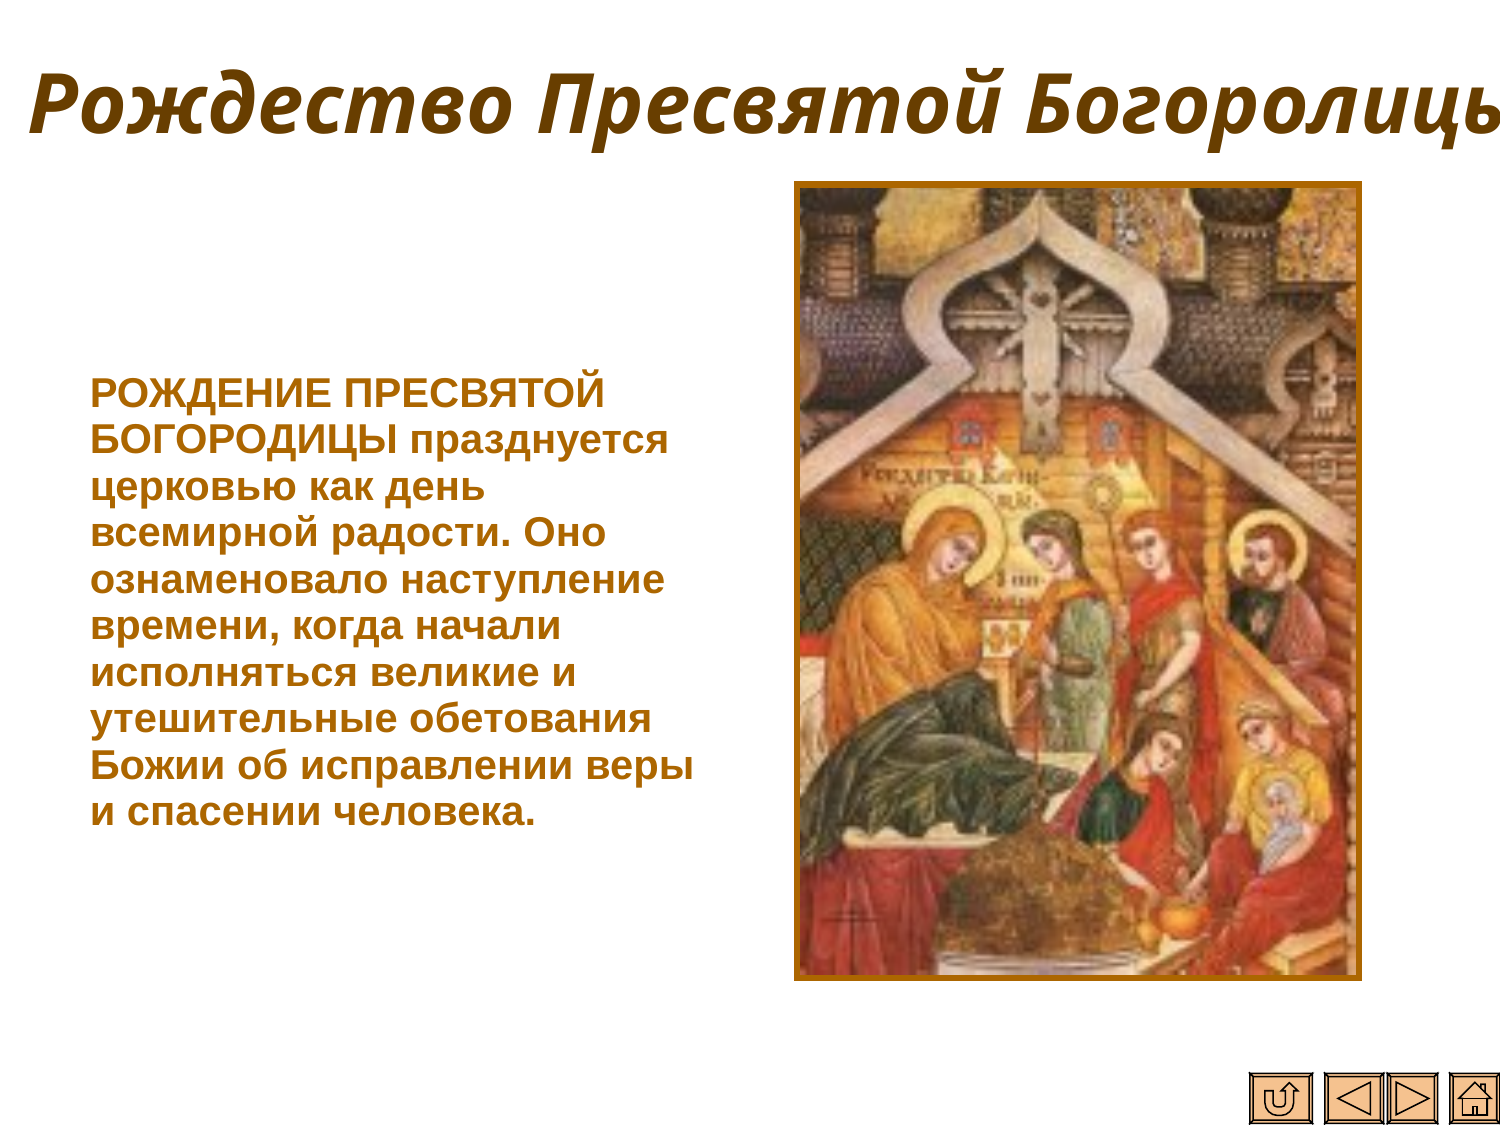

Рождество Пресвятой Богоролицы
РОЖДЕНИЕ ПРЕСВЯТОЙ БОГОРОДИЦЫ празднуется церковью как день всемирной радости. Оно ознаменовало наступление времени, когда начали исполняться великие и утешительные обетования Божии об исправлении веры и спасении человека.